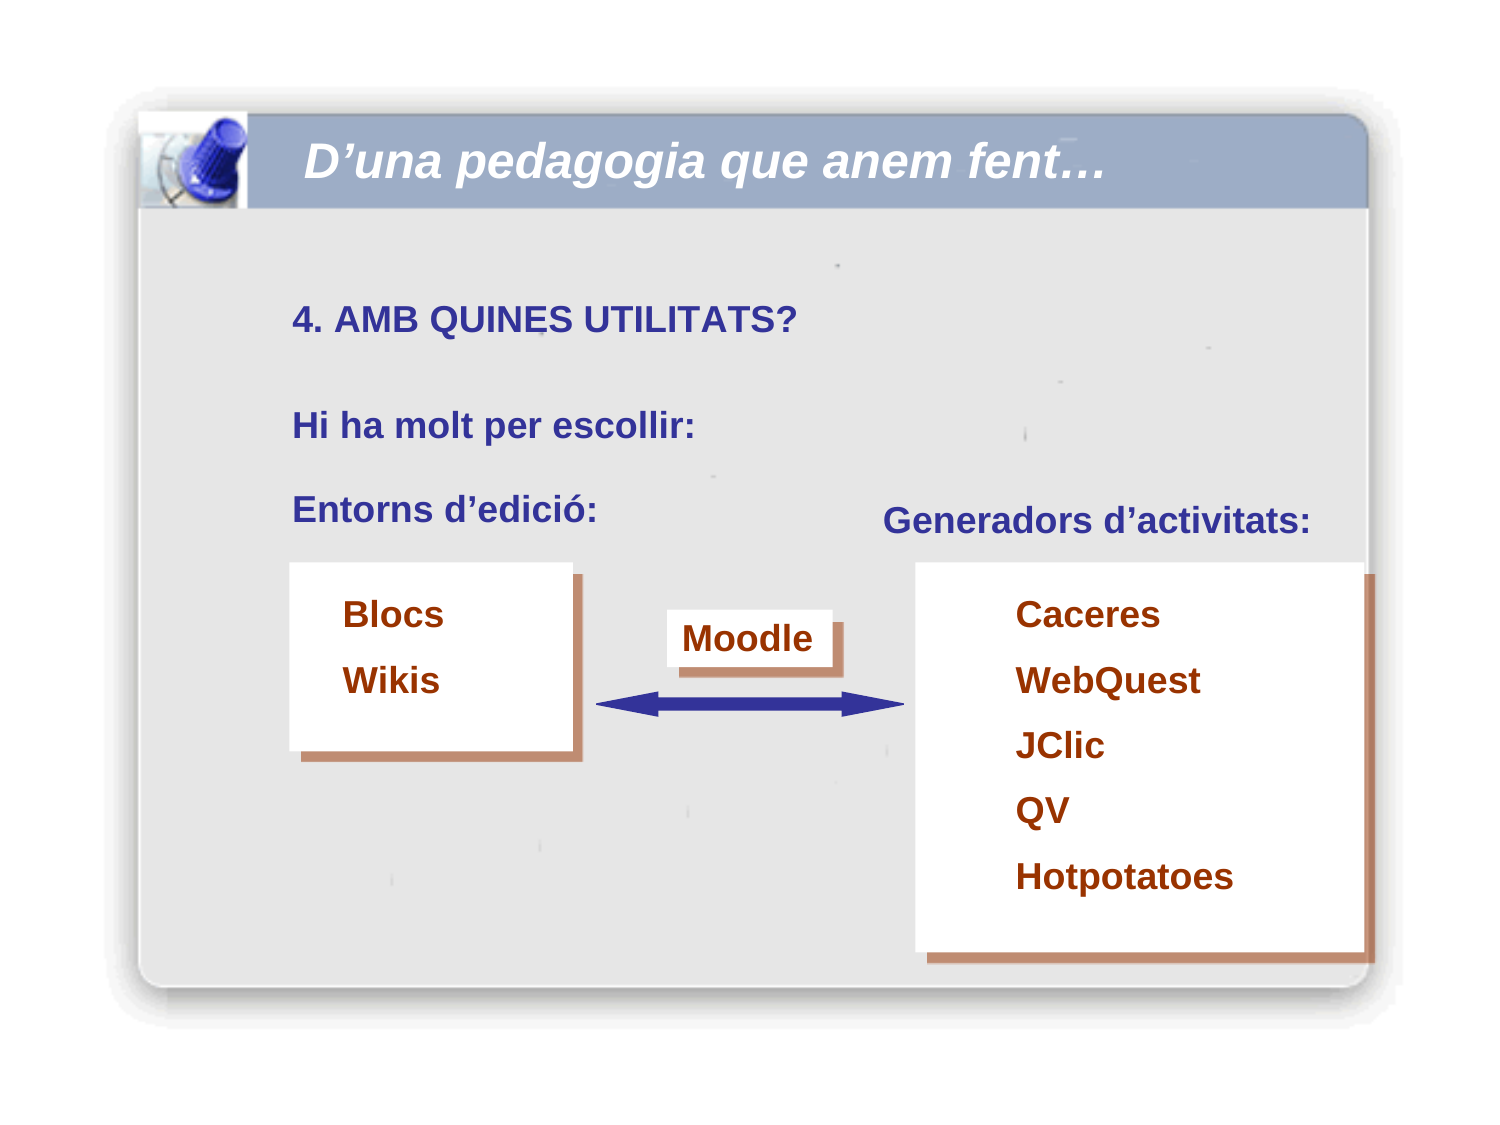

D’una pedagogia que anem fent…
4. AMB QUINES UTILITATS?
Hi ha molt per escollir:
Entorns d’edició:
Generadors d’activitats:
 Blocs
 Wikis
 Caceres
 WebQuest
 JClic
 QV
 Hotpotatoes
Moodle